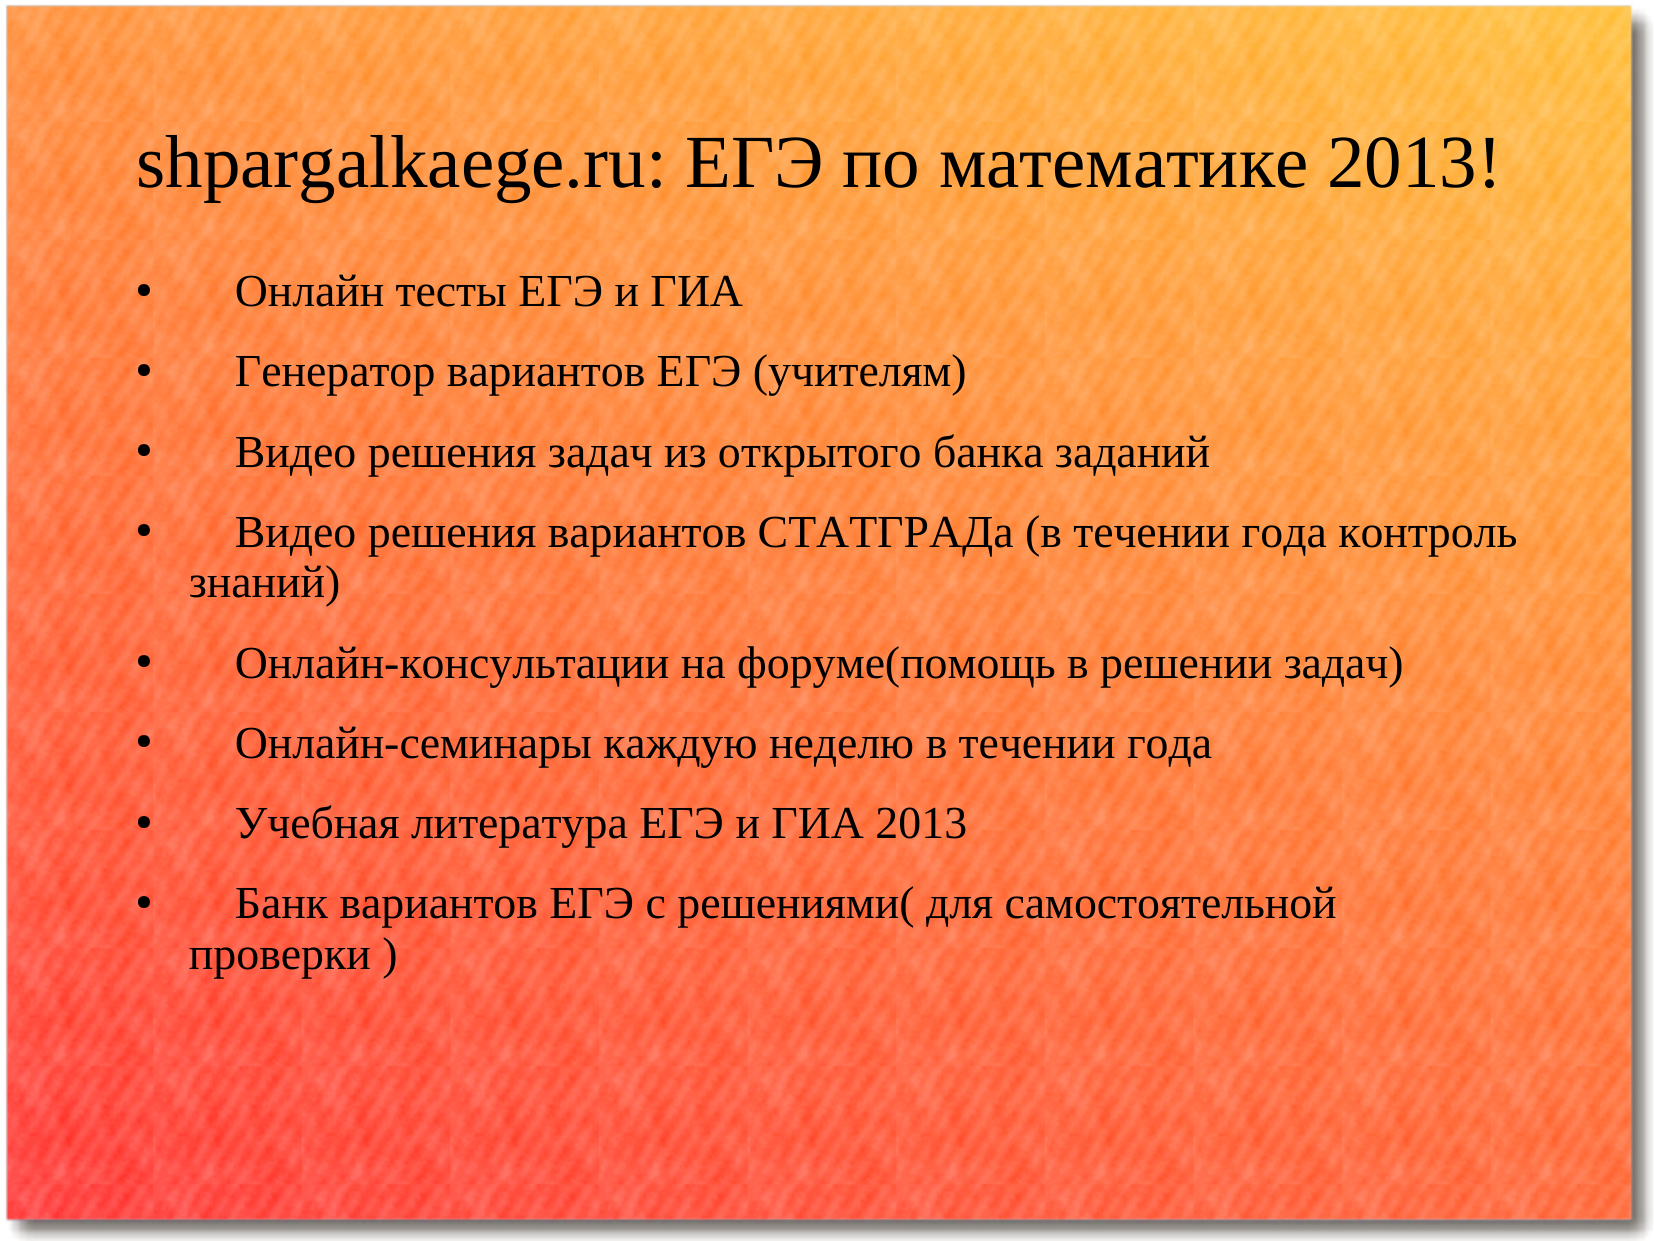

# shpargalkaege.ru: ЕГЭ по математике 2013!
 Онлайн тесты ЕГЭ и ГИА
 Генератор вариантов ЕГЭ (учителям)
 Видео решения задач из открытого банка заданий
 Видео решения вариантов СТАТГРАДа (в течении года контроль знаний)
 Онлайн-консультации на форуме(помощь в решении задач)
 Онлайн-семинары каждую неделю в течении года
 Учебная литература ЕГЭ и ГИА 2013
 Банк вариантов ЕГЭ с решениями( для самостоятельной проверки )